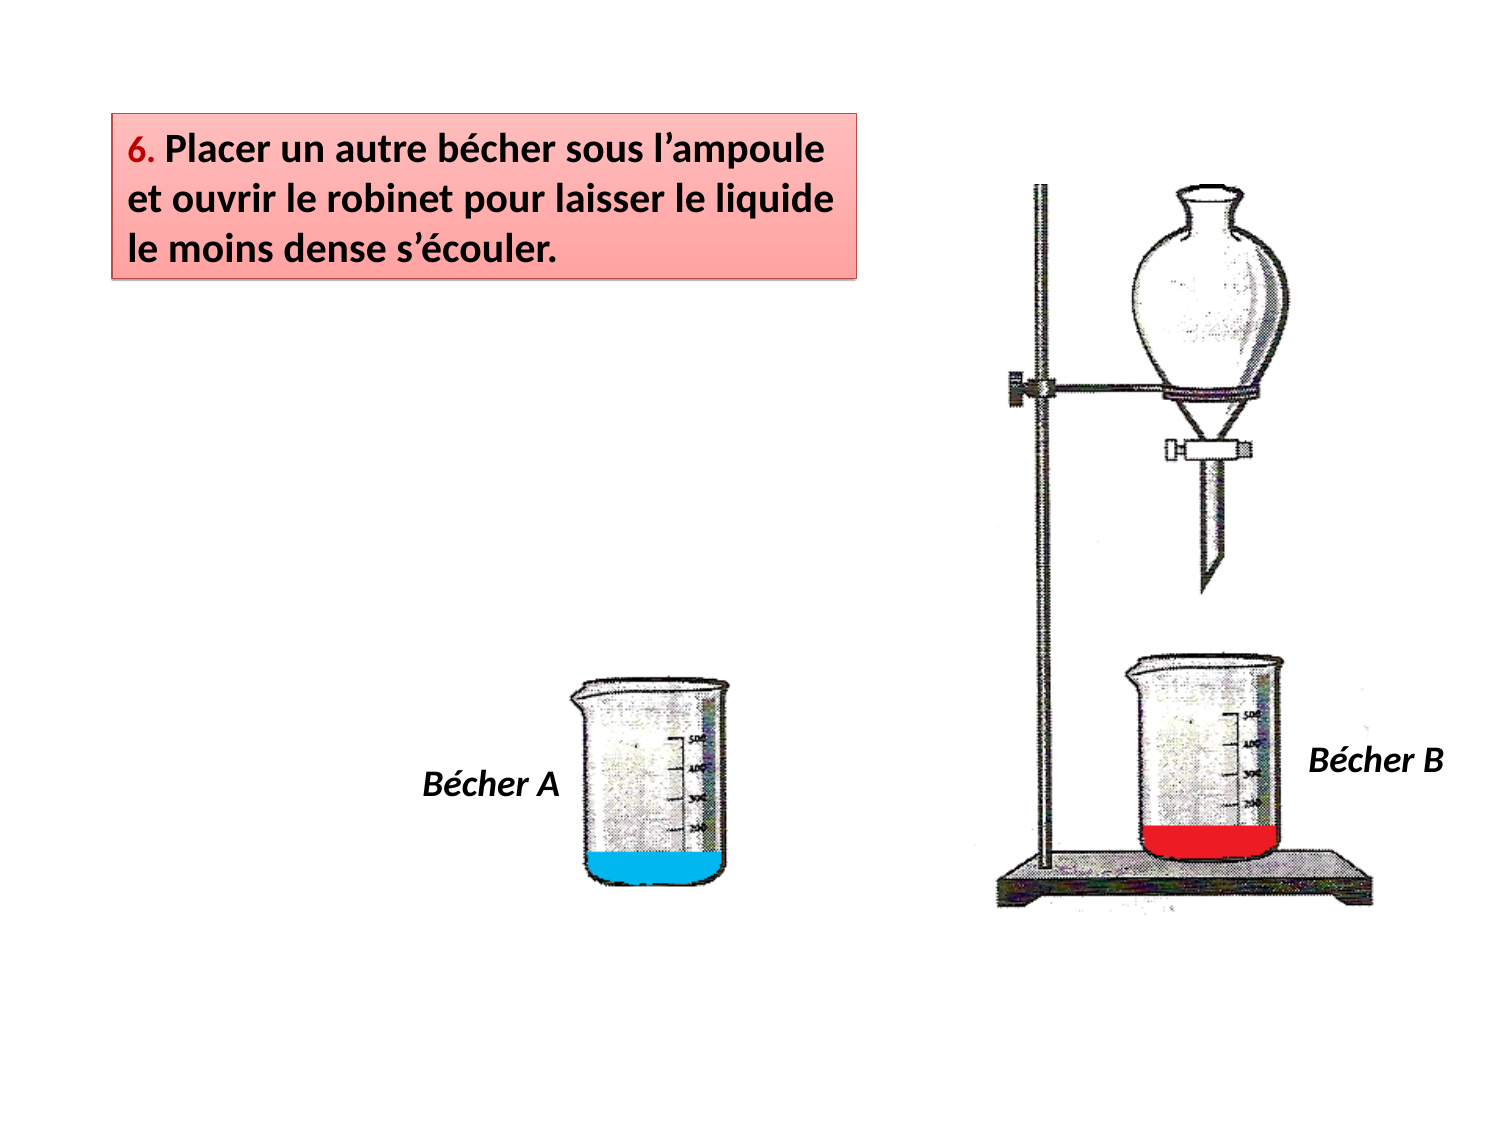

6. Placer un autre bécher sous l’ampoule et ouvrir le robinet pour laisser le liquide le moins dense s’écouler.
Bécher B
Bécher A